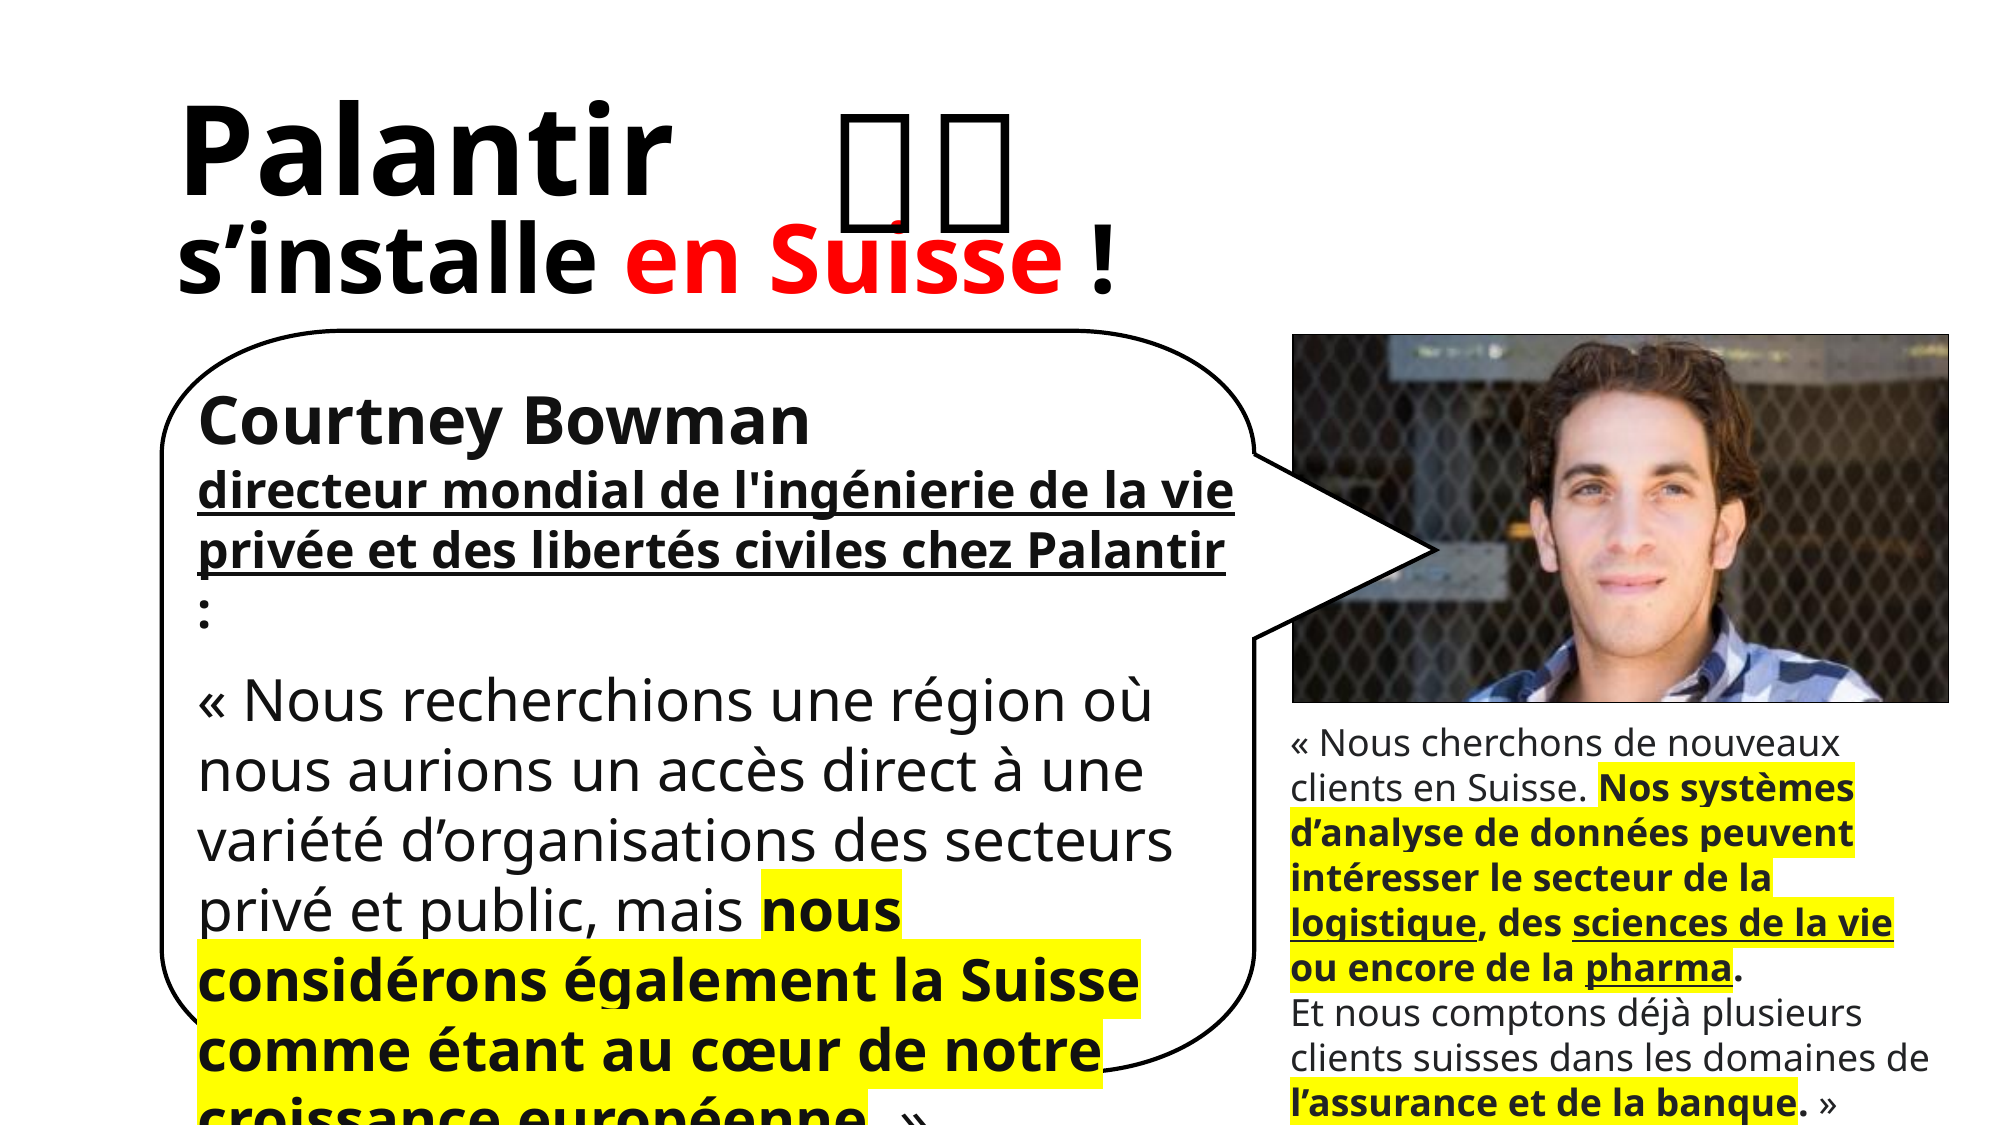

🇨🇭
Palantir
s’installe en Suisse !
Conférence du Dr Rima E.LAIBAW
Courtney Bowman
directeur mondial de l'ingénierie de la vie privée et des libertés civiles chez Palantir :
« Nous recherchions une région où nous aurions un accès direct à une variété d’organisations des secteurs privé et public, mais nous considérons également la Suisse comme étant au cœur de notre croissance européenne. »
« Nous cherchons de nouveaux clients en Suisse. Nos systèmes d’analyse de données peuvent intéresser le secteur de la logistique, des sciences de la vie ou encore de la pharma.
Et nous comptons déjà plusieurs clients suisses dans les domaines de l’assurance et de la banque. »